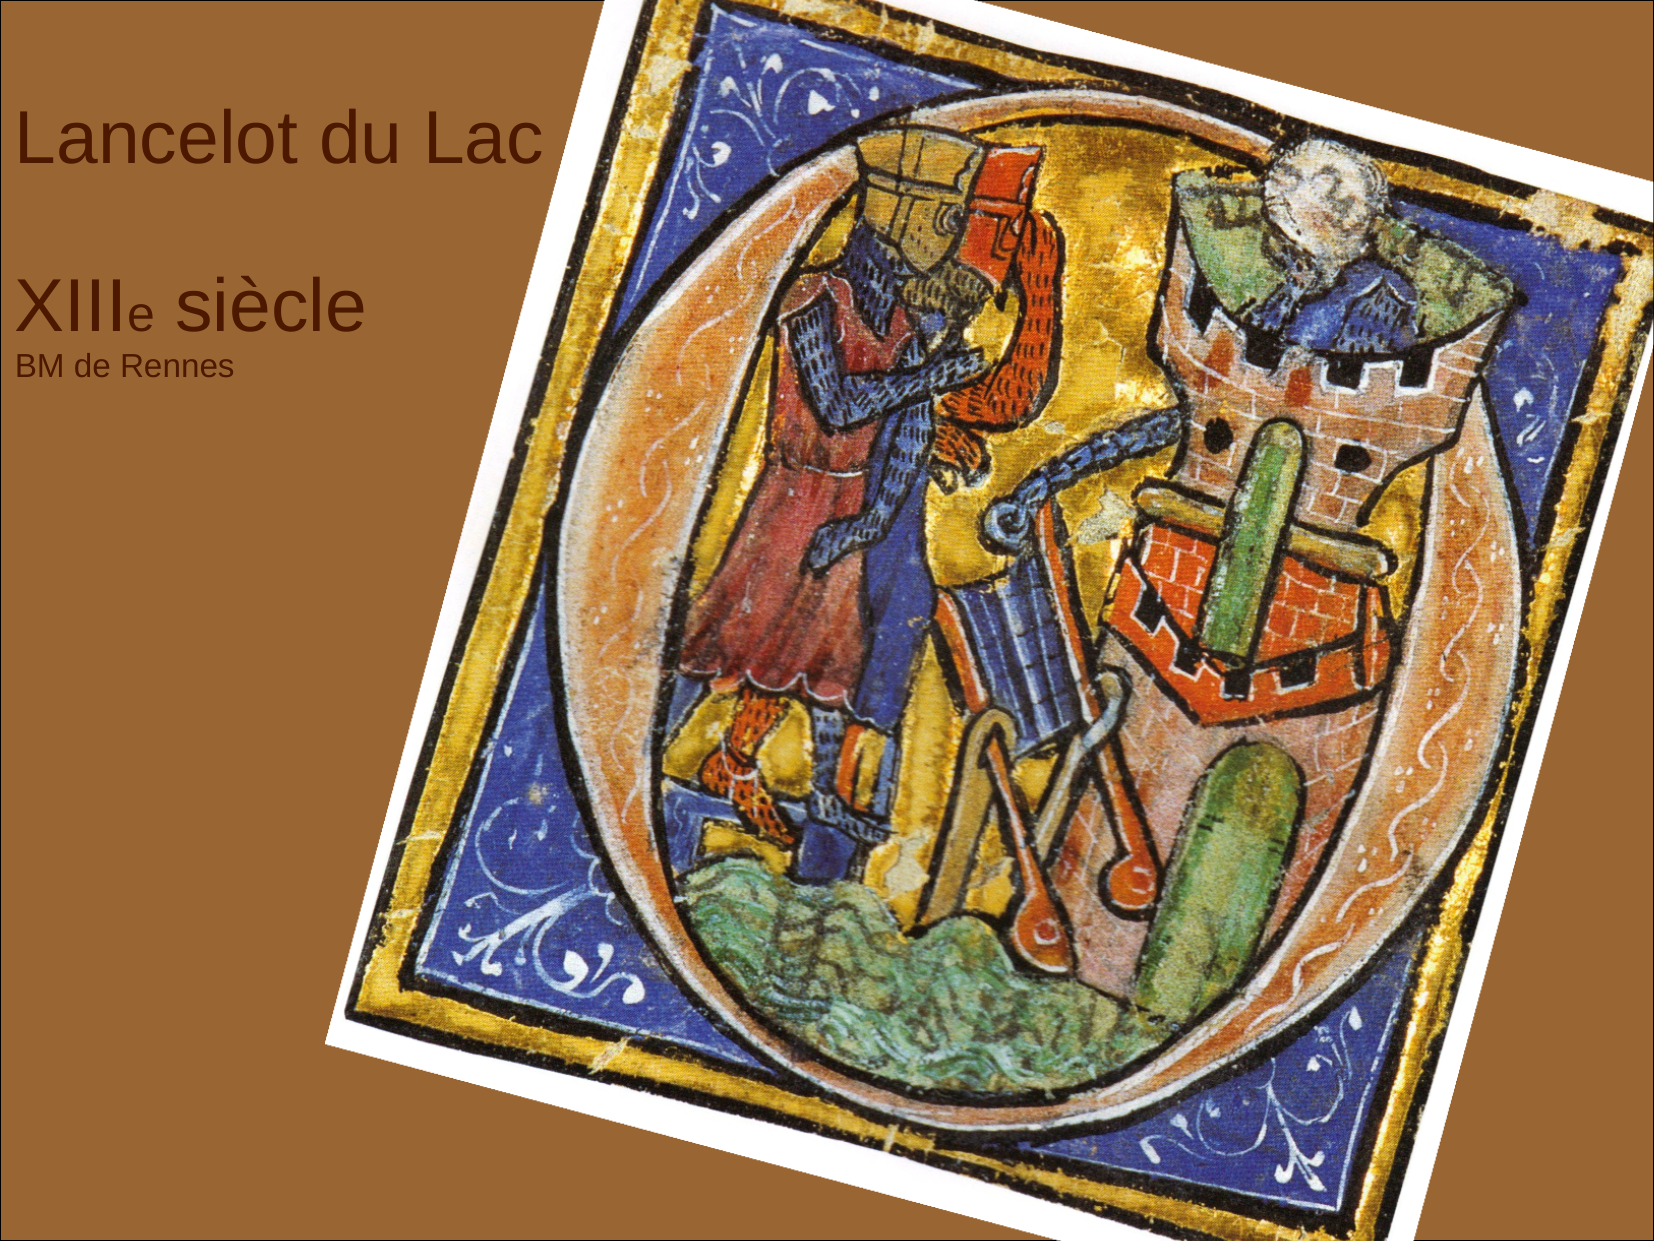

Lancelot du Lac
XIIIe siècle
BM de Rennes